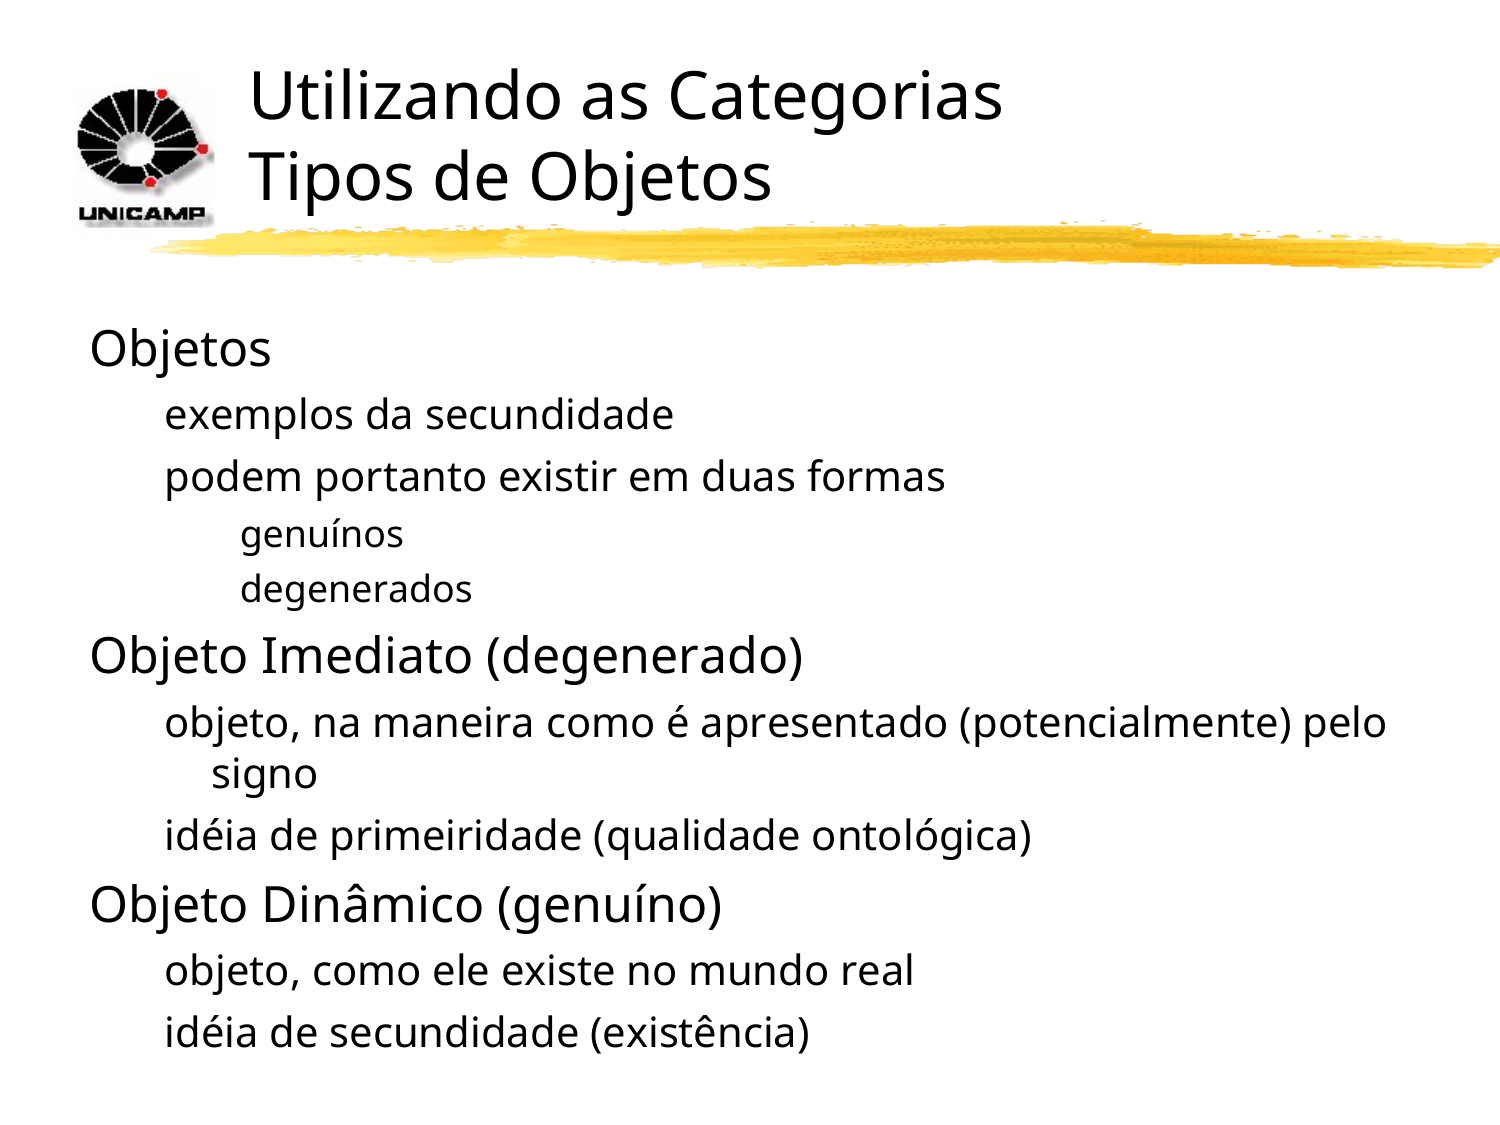

# Utilizando as Categorias Tipos de Objetos
Objetos
exemplos da secundidade
podem portanto existir em duas formas
genuínos
degenerados
Objeto Imediato (degenerado)
objeto, na maneira como é apresentado (potencialmente) pelo signo
idéia de primeiridade (qualidade ontológica)
Objeto Dinâmico (genuíno)
objeto, como ele existe no mundo real
idéia de secundidade (existência)